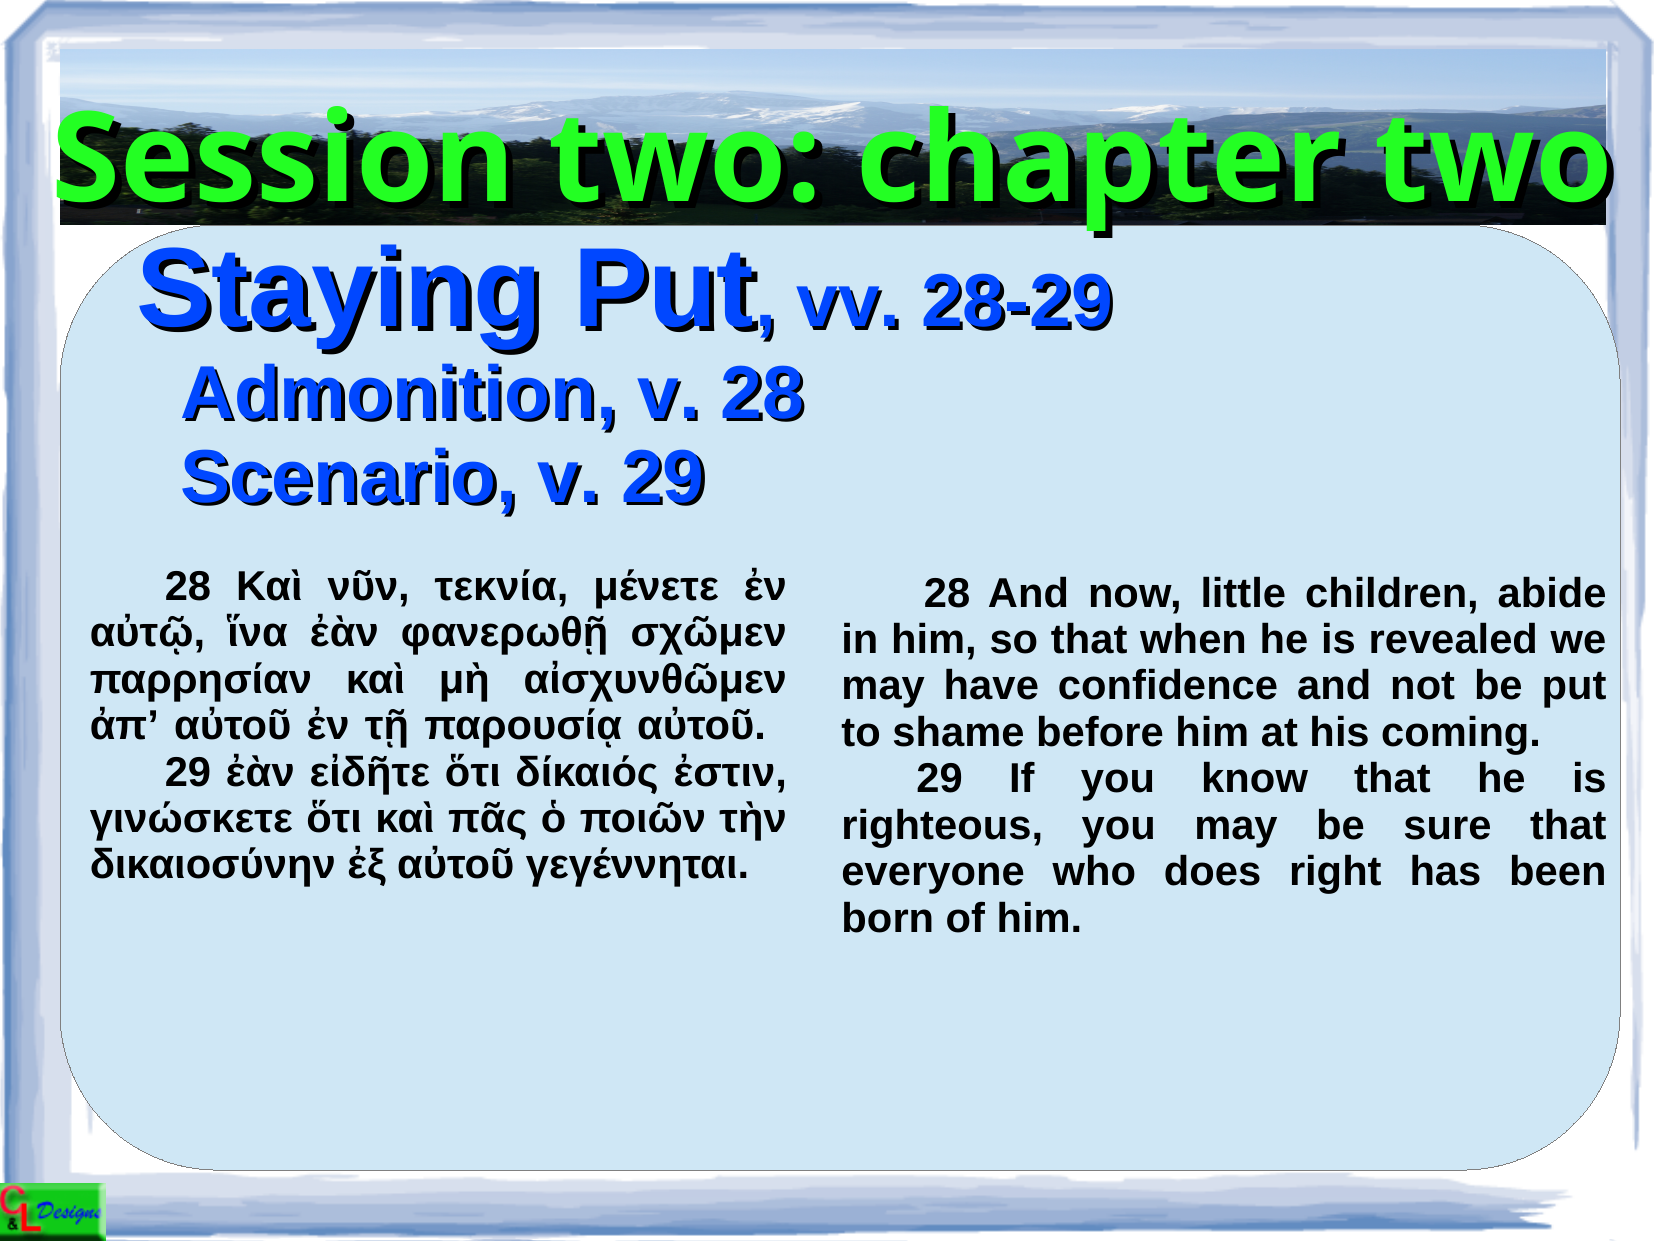

# Session two: chapter two
 Staying Put, vv. 28-29
	Admonition, v. 28
	Scenario, v. 29
	28 Καὶ νῦν, τεκνία, μένετε ἐν αὐτῷ, ἵνα ἐὰν φανερωθῇ σχῶμεν παρρησίαν καὶ μὴ αἰσχυνθῶμεν ἀπʼ αὐτοῦ ἐν τῇ παρουσίᾳ αὐτοῦ. 		29 ἐὰν εἰδῆτε ὅτι δίκαιός ἐστιν, γινώσκετε ὅτι καὶ πᾶς ὁ ποιῶν τὴν δικαιοσύνην ἐξ αὐτοῦ γεγέννηται.
 	28 And now, little children, abide in him, so that when he is revealed we may have confidence and not be put to shame before him at his coming.
	29 If you know that he is righteous, you may be sure that everyone who does right has been born of him.